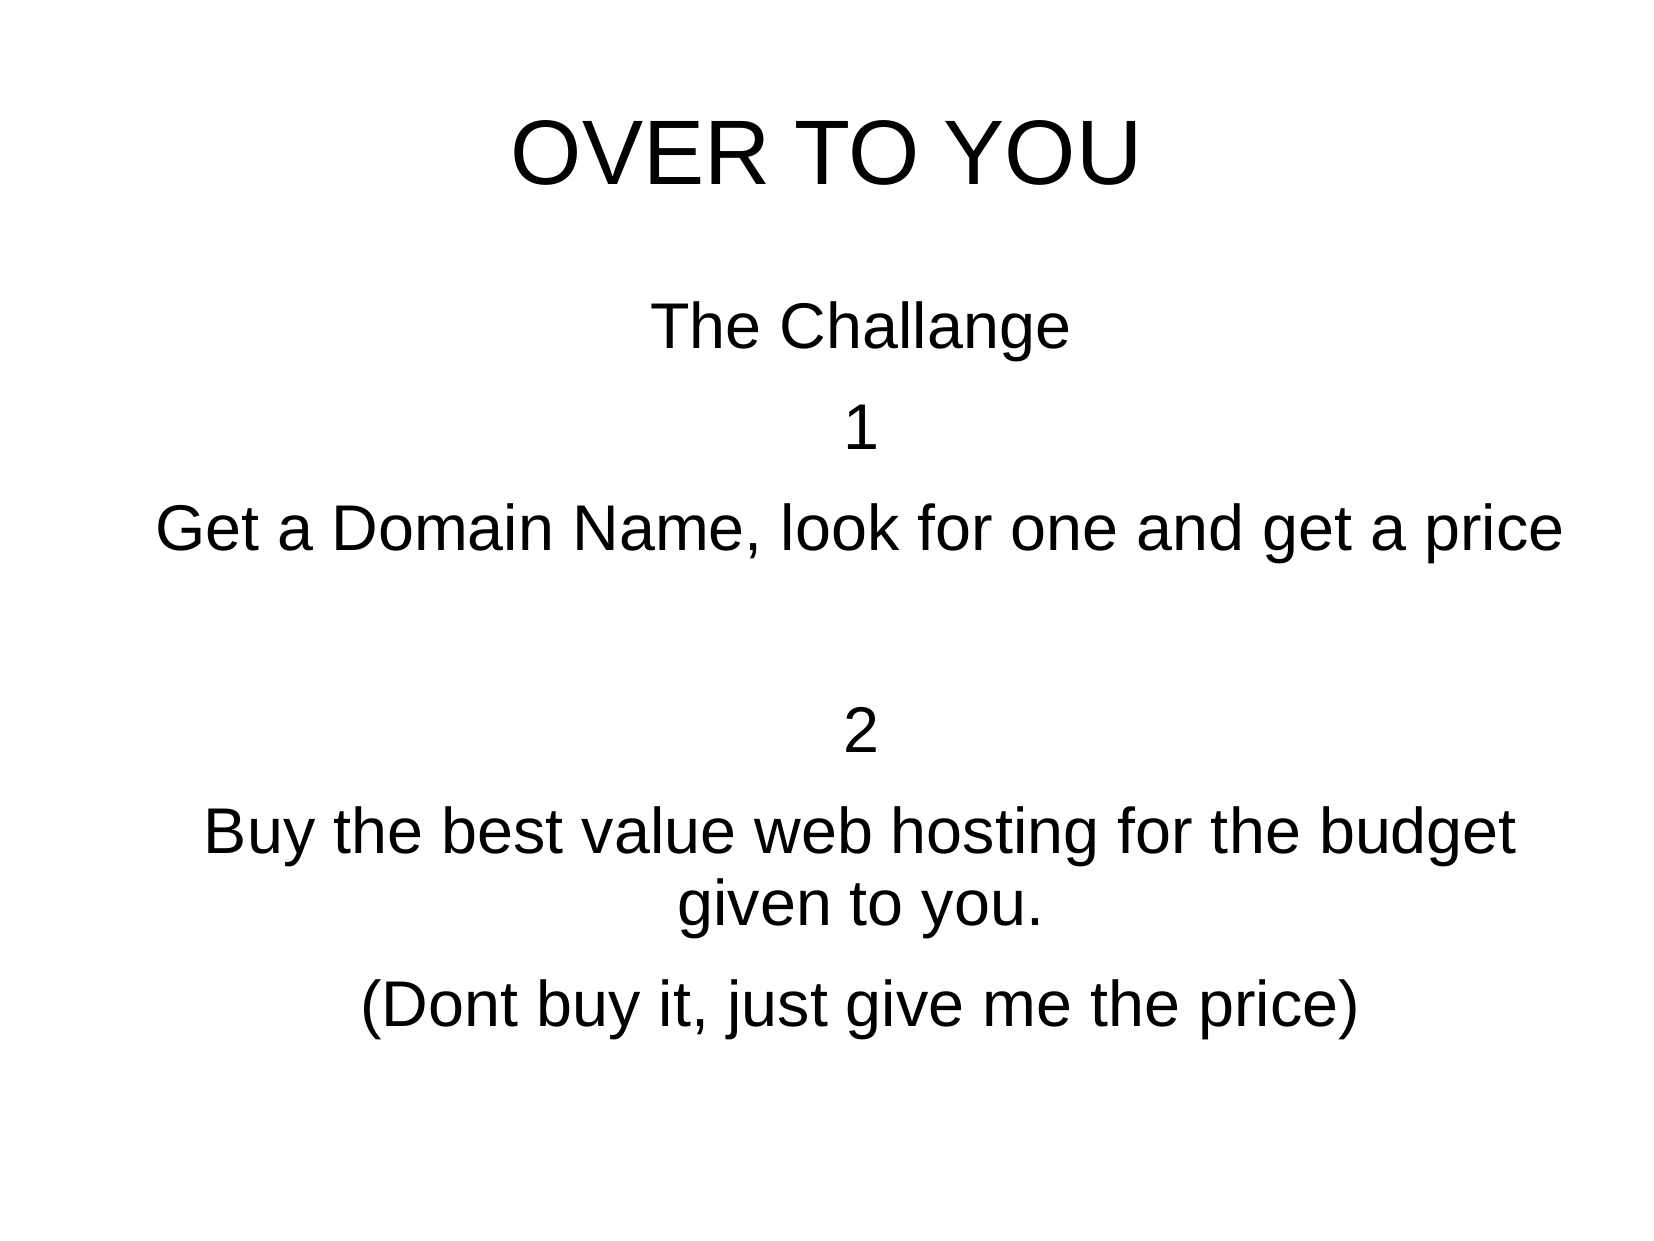

# OVER TO YOU
The Challange
1
Get a Domain Name, look for one and get a price
2
Buy the best value web hosting for the budget given to you.
(Dont buy it, just give me the price)